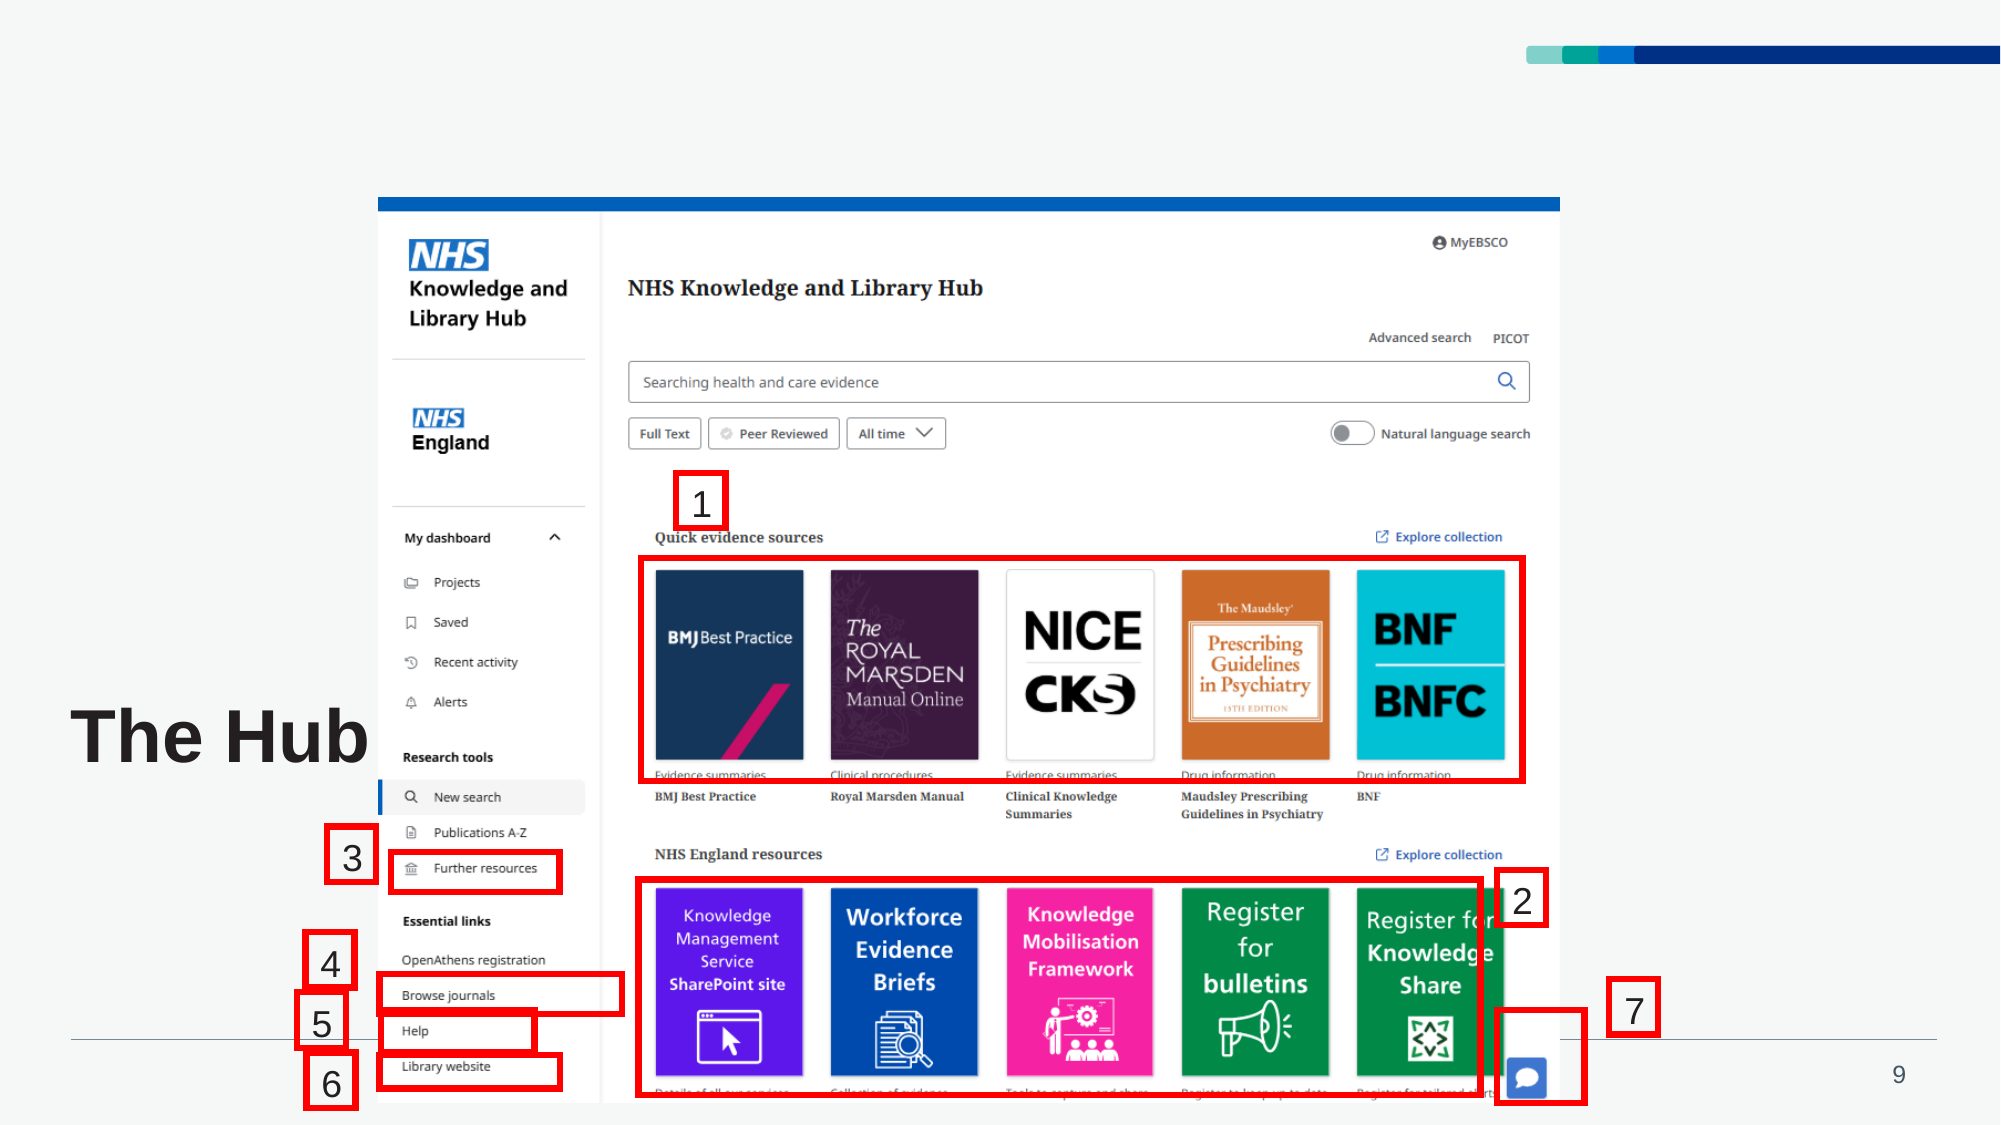

# The Hub as a starting point
1
3
2
4
7
5
6